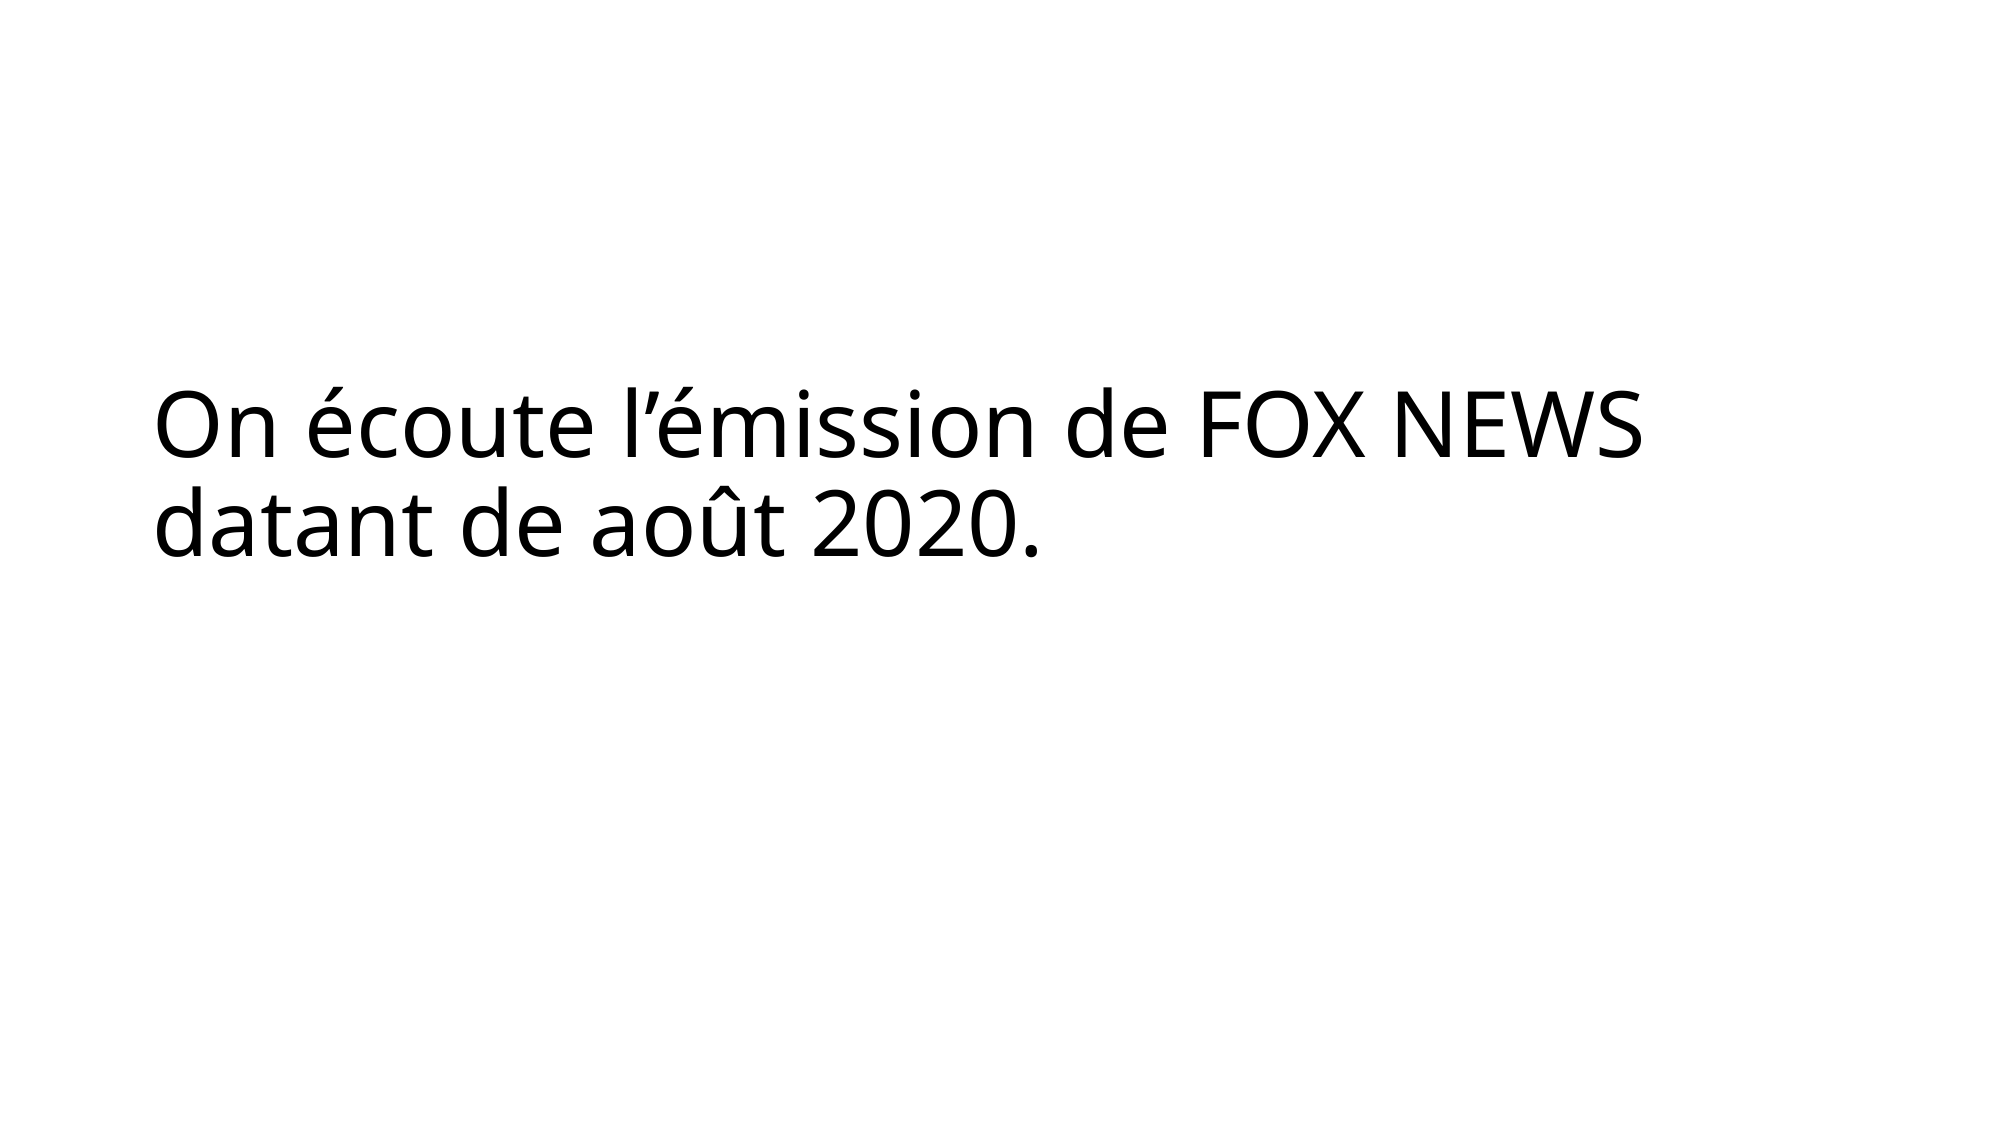

# On écoute l’émission de FOX NEWS datant de août 2020.